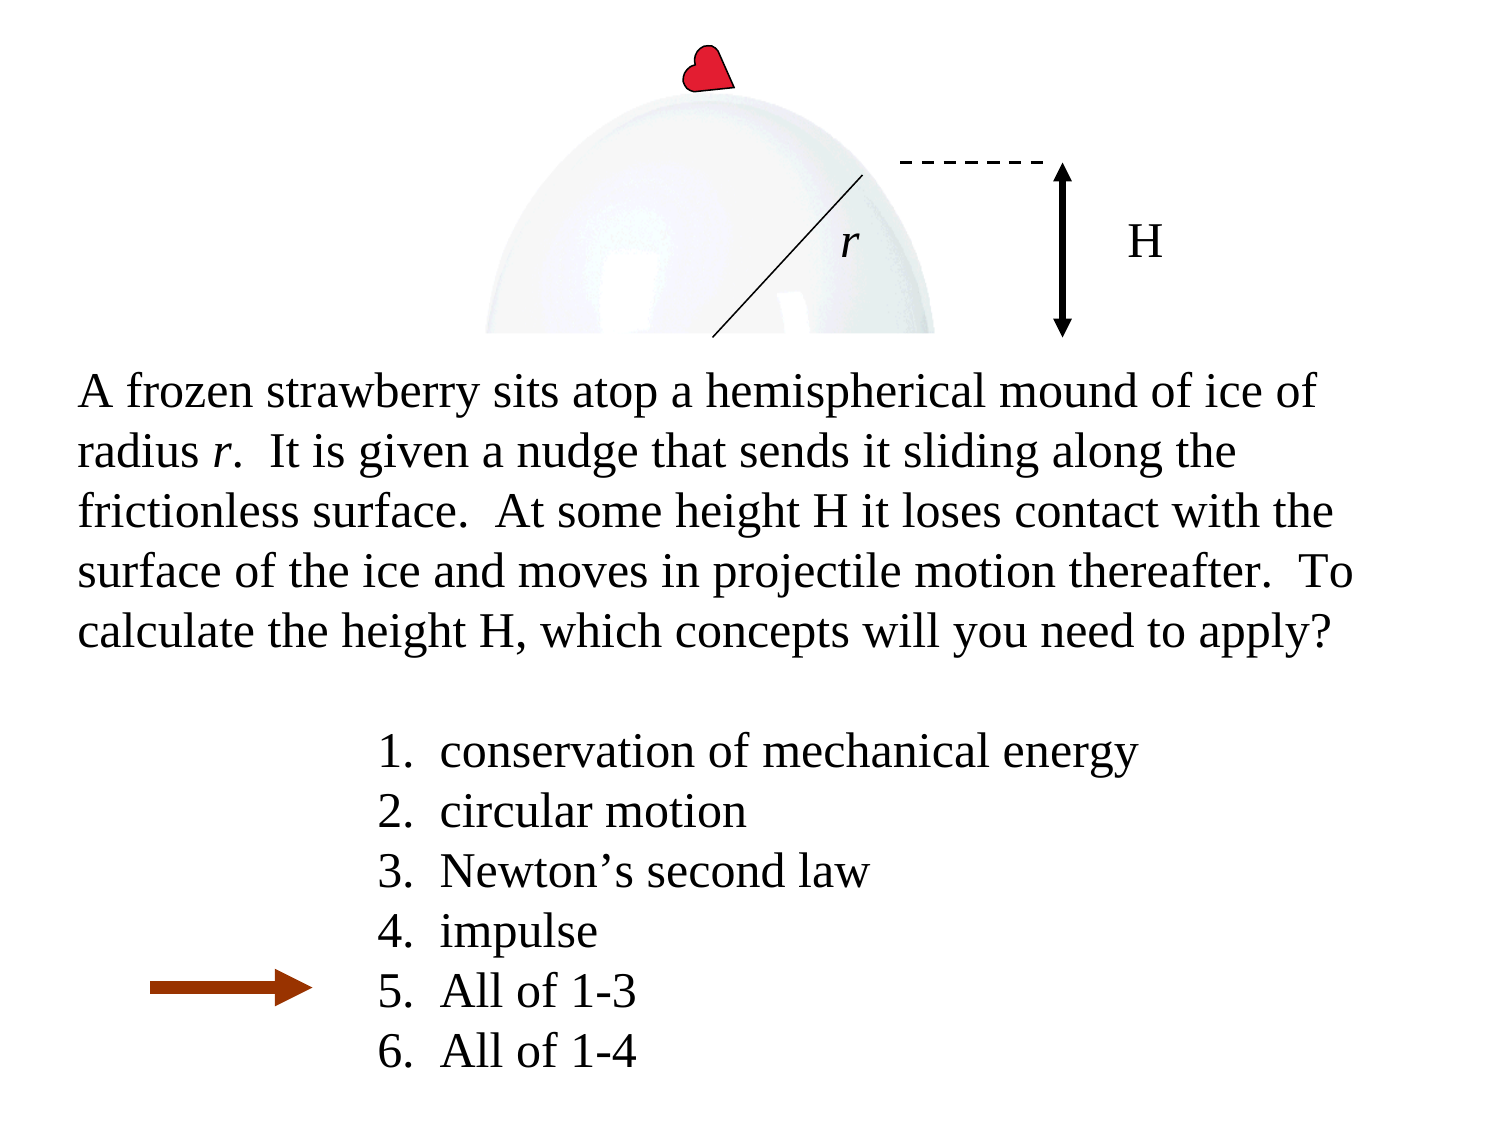

r
H
A frozen strawberry sits atop a hemispherical mound of ice of radius r. It is given a nudge that sends it sliding along the frictionless surface. At some height H it loses contact with the surface of the ice and moves in projectile motion thereafter. To calculate the height H, which concepts will you need to apply?
		1. conservation of mechanical energy
		2. circular motion
		3. Newton’s second law
		4. impulse
		5. All of 1-3
		6. All of 1-4